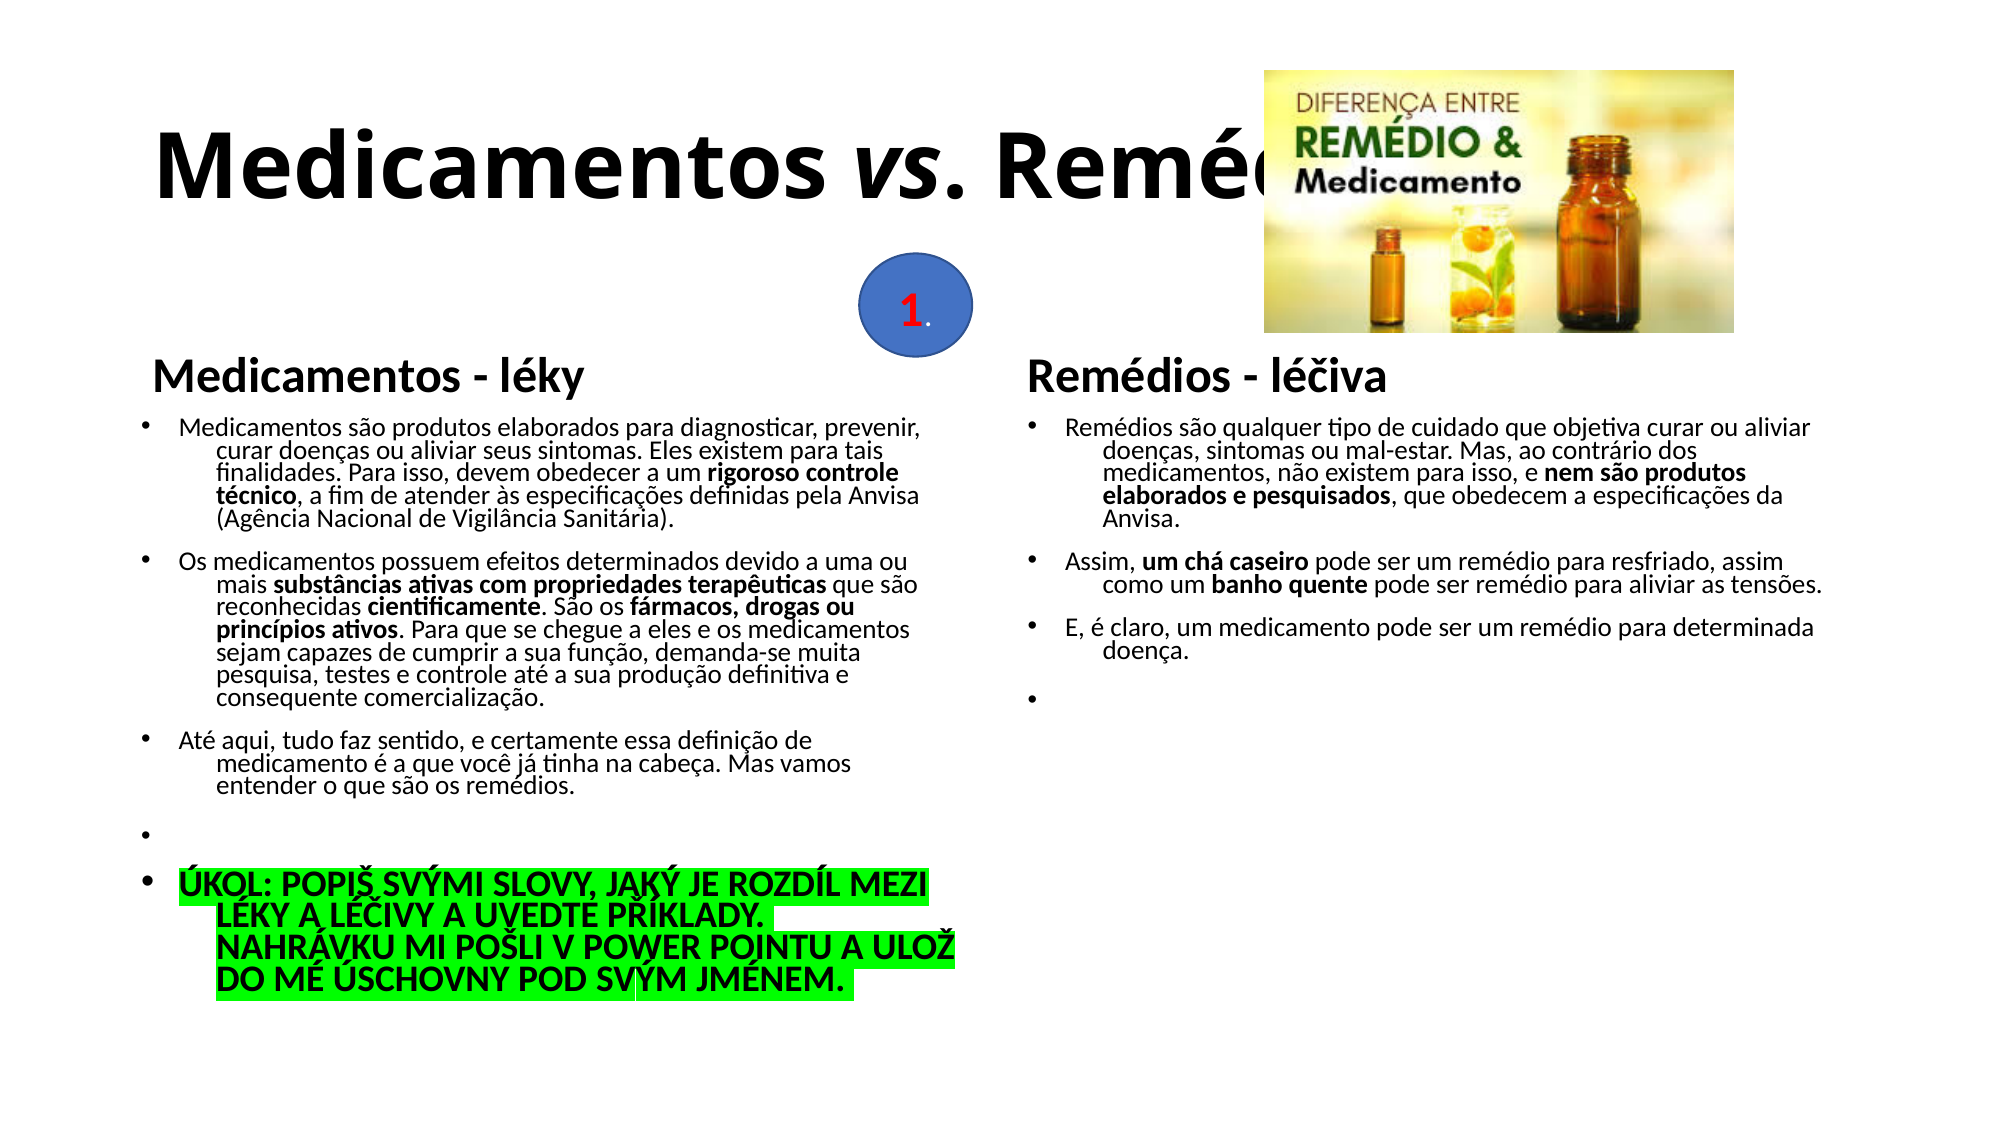

# Medicamentos vs. Remédios
1.
Medicamentos - léky
Remédios - léčiva
Medicamentos são produtos elaborados para diagnosticar, prevenir, curar doenças ou aliviar seus sintomas. Eles existem para tais finalidades. Para isso, devem obedecer a um rigoroso controle técnico, a fim de atender às especificações definidas pela Anvisa (Agência Nacional de Vigilância Sanitária).
Os medicamentos possuem efeitos determinados devido a uma ou mais substâncias ativas com propriedades terapêuticas que são reconhecidas cientificamente. São os fármacos, drogas ou princípios ativos. Para que se chegue a eles e os medicamentos sejam capazes de cumprir a sua função, demanda-se muita pesquisa, testes e controle até a sua produção definitiva e consequente comercialização.
Até aqui, tudo faz sentido, e certamente essa definição de medicamento é a que você já tinha na cabeça. Mas vamos entender o que são os remédios.
ÚKOL: POPIŠ SVÝMI SLOVY, JAKÝ JE ROZDÍL MEZI LÉKY A LÉČIVY A UVEDTE PŘÍKLADY. NAHRÁVKU MI POŠLI V POWER POINTU A ULOŽ DO MÉ ÚSCHOVNY POD SVÝM JMÉNEM.
Remédios são qualquer tipo de cuidado que objetiva curar ou aliviar doenças, sintomas ou mal-estar. Mas, ao contrário dos medicamentos, não existem para isso, e nem são produtos elaborados e pesquisados, que obedecem a especificações da Anvisa.
Assim, um chá caseiro pode ser um remédio para resfriado, assim como um banho quente pode ser remédio para aliviar as tensões.
E, é claro, um medicamento pode ser um remédio para determinada doença.